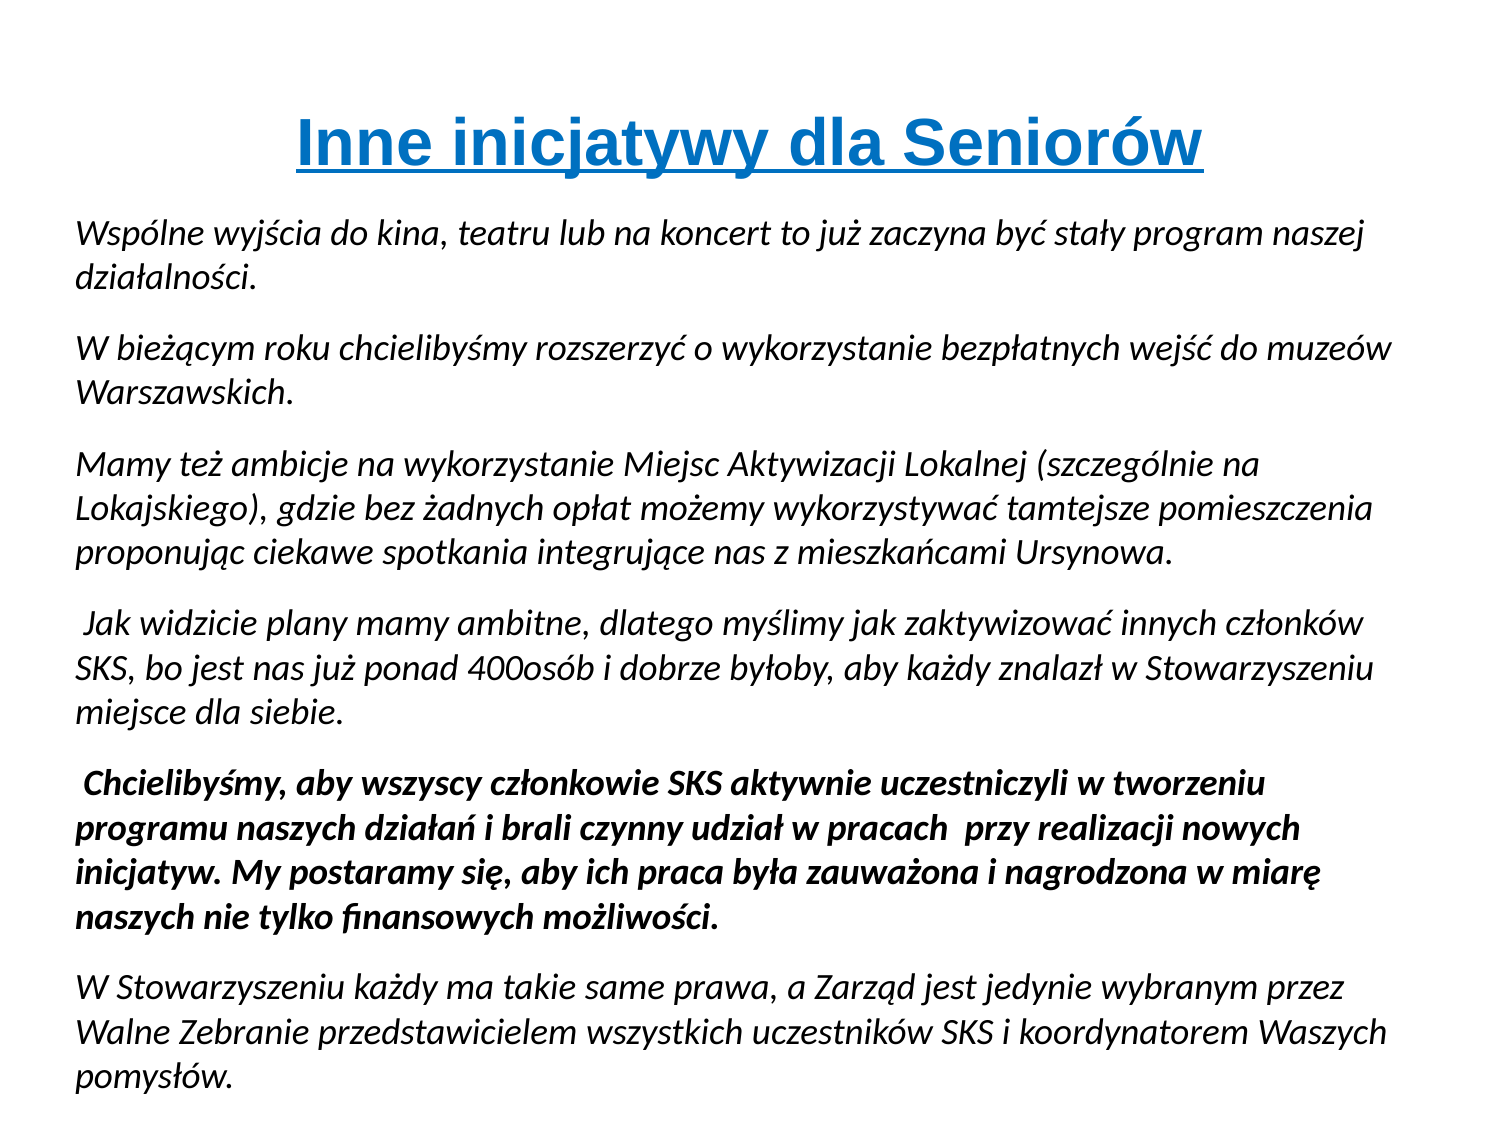

# Inne inicjatywy dla Seniorów
Wspólne wyjścia do kina, teatru lub na koncert to już zaczyna być stały program naszej działalności.
W bieżącym roku chcielibyśmy rozszerzyć o wykorzystanie bezpłatnych wejść do muzeów Warszawskich.
Mamy też ambicje na wykorzystanie Miejsc Aktywizacji Lokalnej (szczególnie na Lokajskiego), gdzie bez żadnych opłat możemy wykorzystywać tamtejsze pomieszczenia proponując ciekawe spotkania integrujące nas z mieszkańcami Ursynowa.
 Jak widzicie plany mamy ambitne, dlatego myślimy jak zaktywizować innych członków SKS, bo jest nas już ponad 400osób i dobrze byłoby, aby każdy znalazł w Stowarzyszeniu miejsce dla siebie.
 Chcielibyśmy, aby wszyscy członkowie SKS aktywnie uczestniczyli w tworzeniu programu naszych działań i brali czynny udział w pracach przy realizacji nowych inicjatyw. My postaramy się, aby ich praca była zauważona i nagrodzona w miarę naszych nie tylko finansowych możliwości.
W Stowarzyszeniu każdy ma takie same prawa, a Zarząd jest jedynie wybranym przez Walne Zebranie przedstawicielem wszystkich uczestników SKS i koordynatorem Waszych pomysłów.